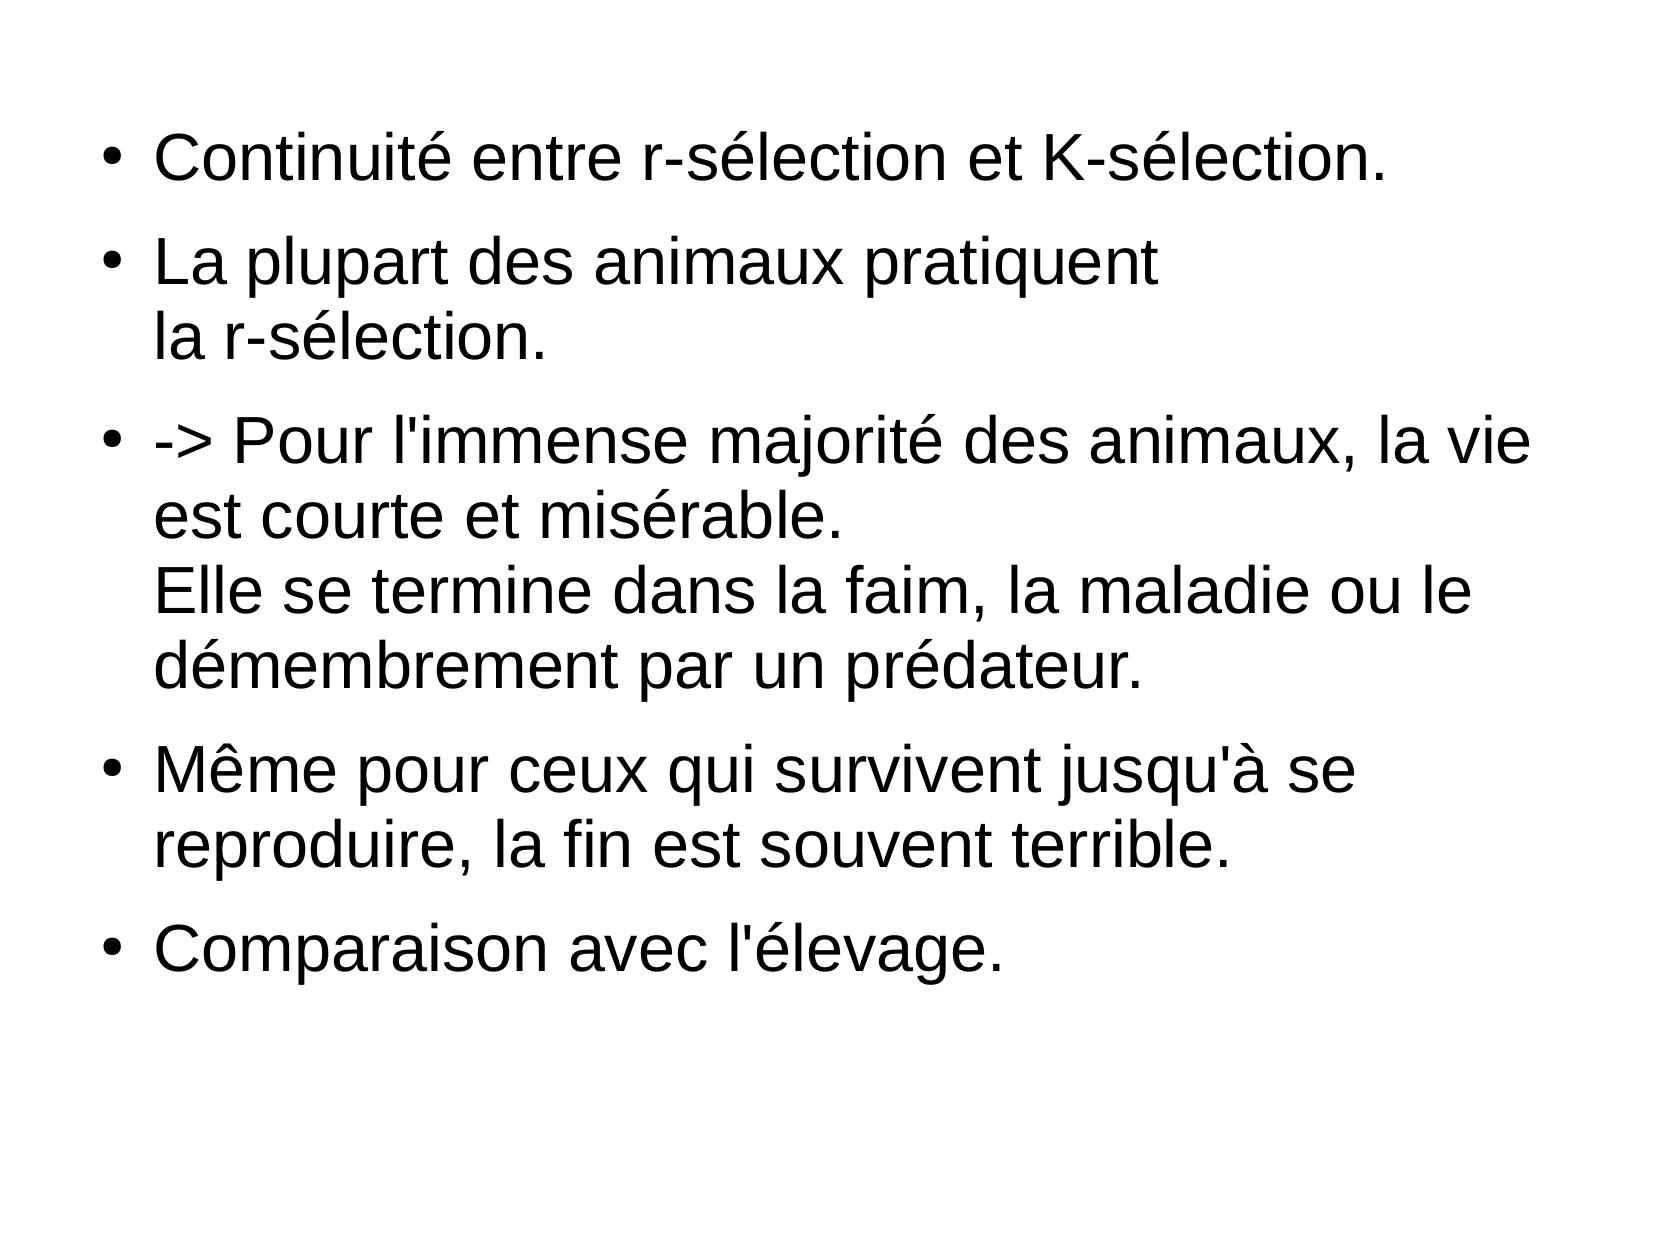

# Continuité entre r-sélection et K-sélection.
La plupart des animaux pratiquent
la r-sélection.
-> Pour l'immense majorité des animaux, la vie est courte et misérable.
Elle se termine dans la faim, la maladie ou le démembrement par un prédateur.
Même pour ceux qui survivent jusqu'à se reproduire, la fin est souvent terrible.
Comparaison avec l'élevage.